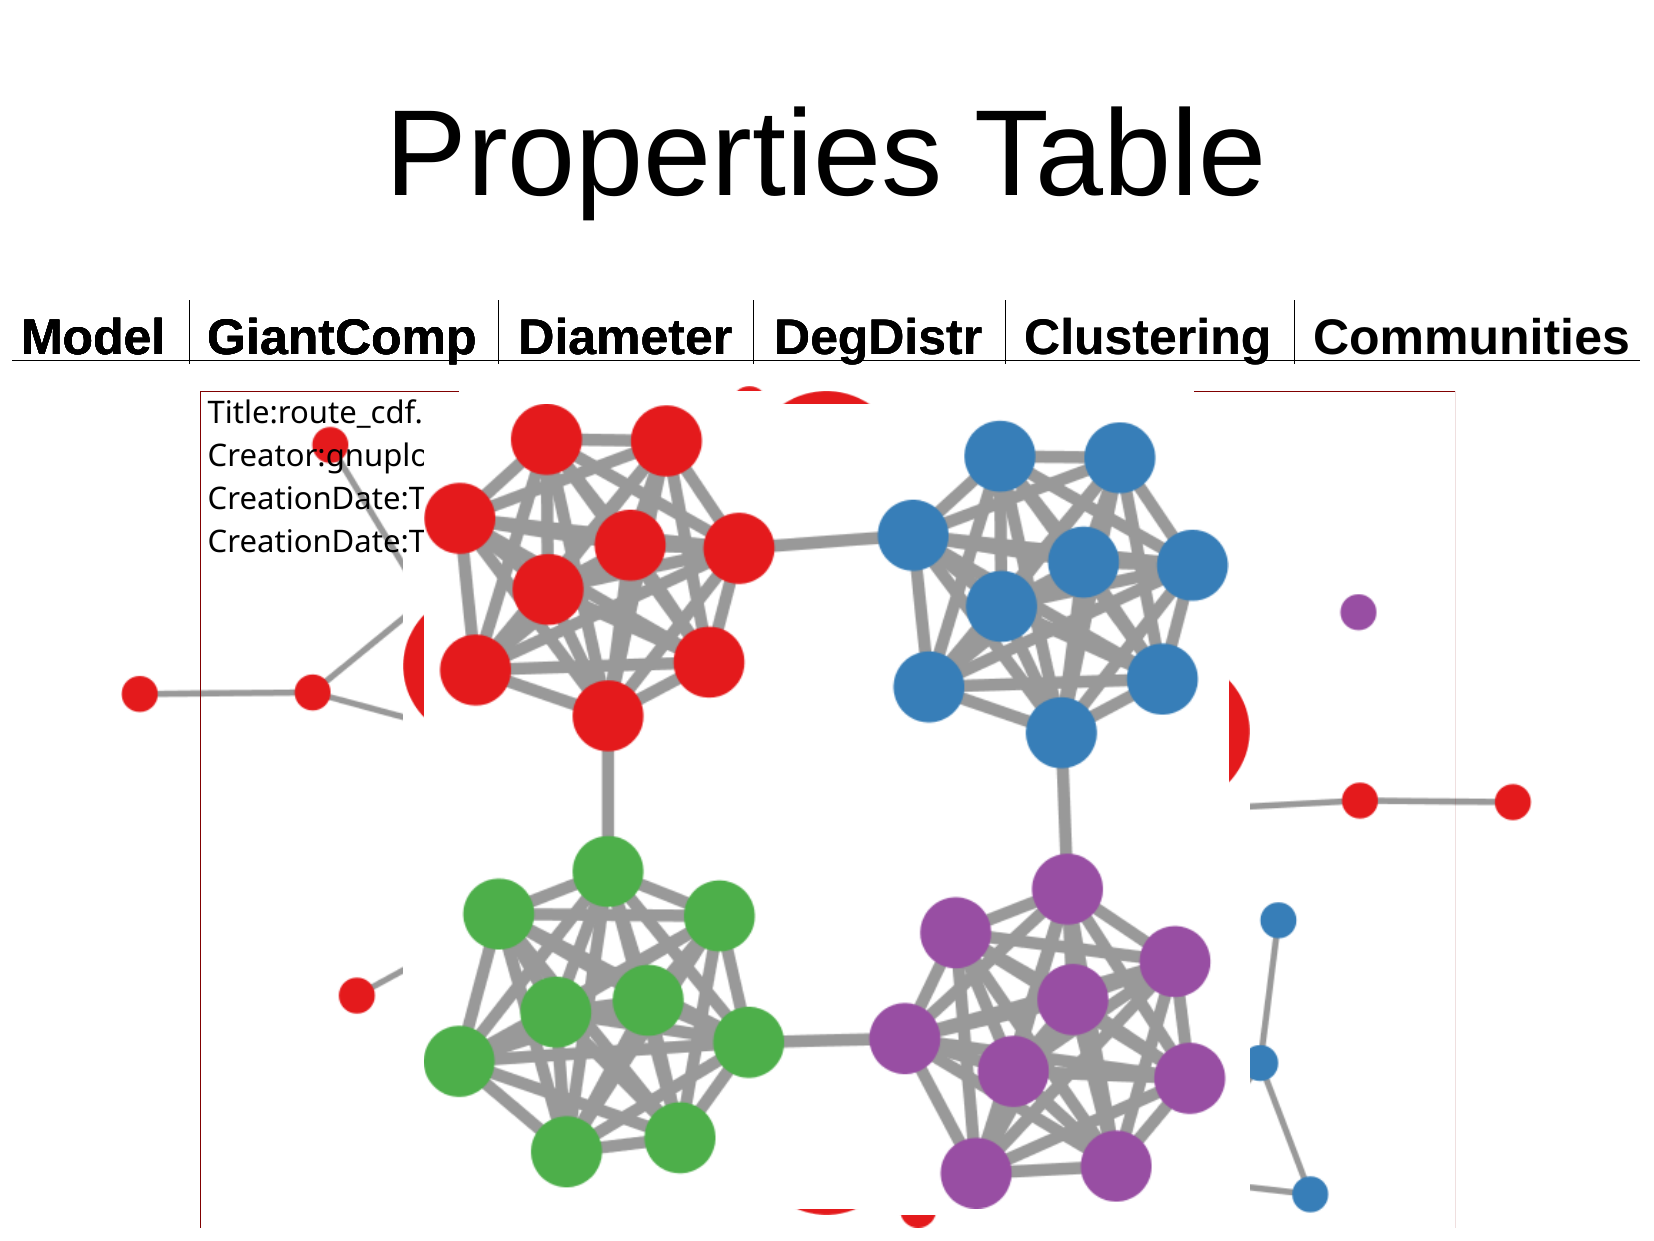

# Properties Table
Model GiantComp
Model
Model GiantComp Diameter
Model GiantComp Diameter DegDistr
Model GiantComp Diameter DegDistr Clustering
Model GiantComp Diameter DegDistr Clustering Communities